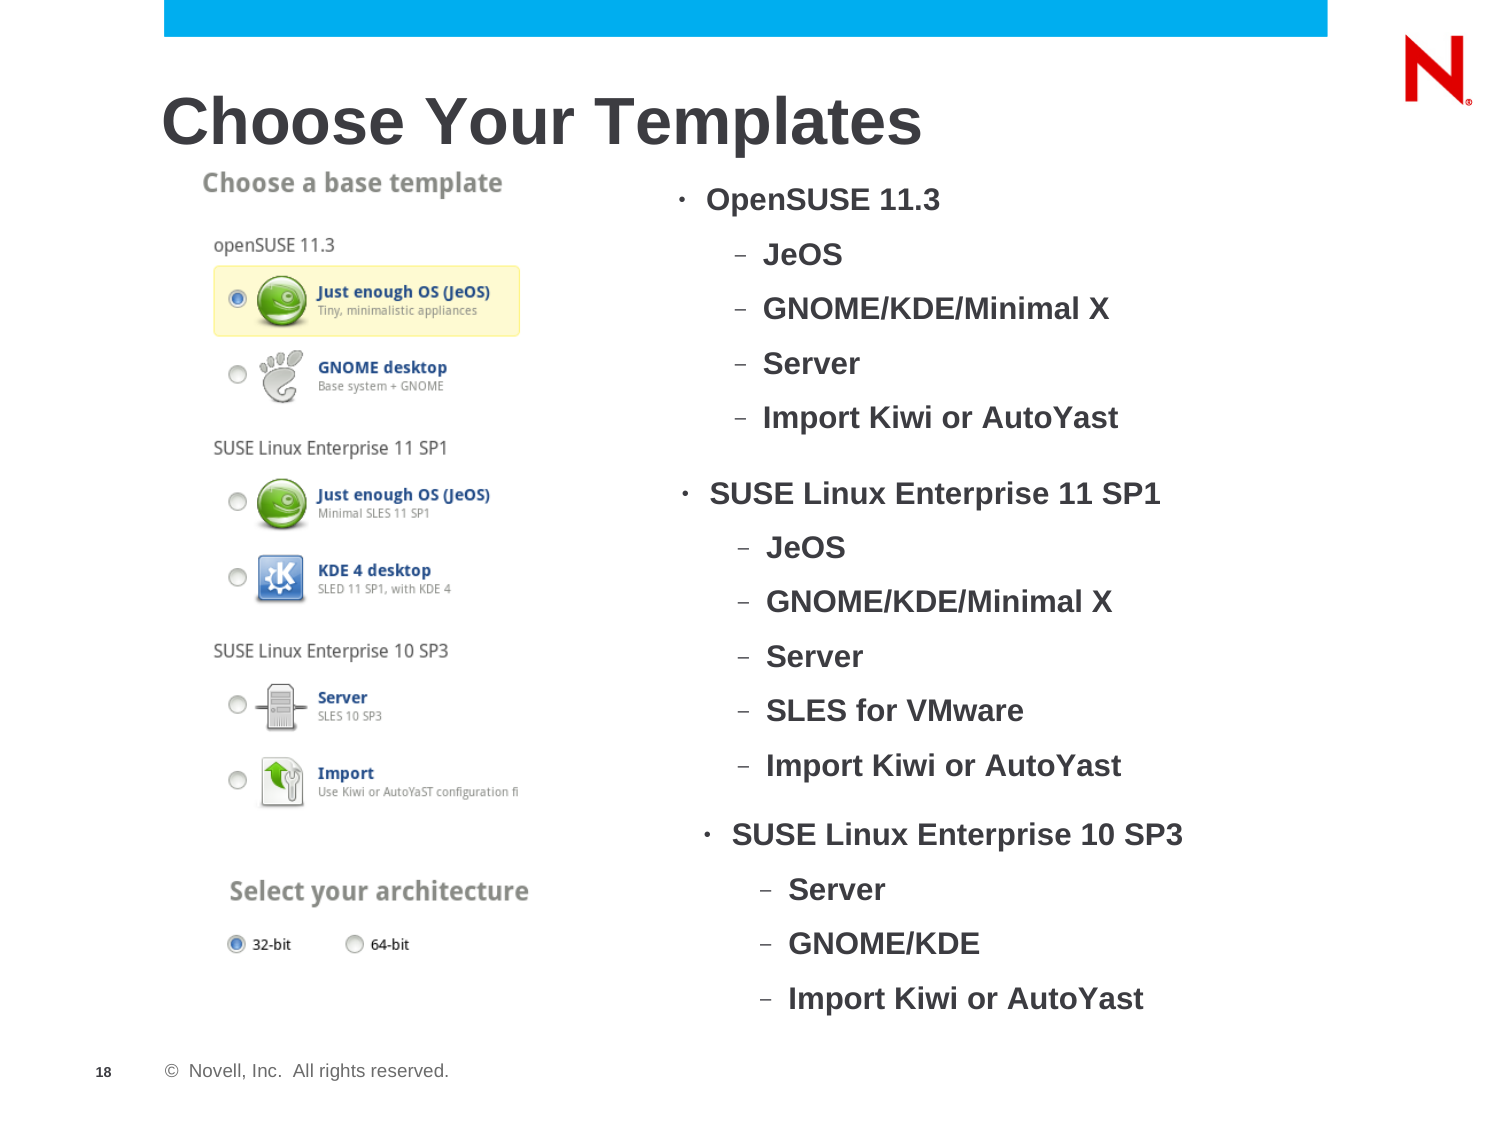

# Choose Your Templates
OpenSUSE 11.3
JeOS
GNOME/KDE/Minimal X
Server
Import Kiwi or AutoYast
SUSE Linux Enterprise 11 SP1
JeOS
GNOME/KDE/Minimal X
Server
SLES for VMware
Import Kiwi or AutoYast
SUSE Linux Enterprise 10 SP3
Server
GNOME/KDE
Import Kiwi or AutoYast